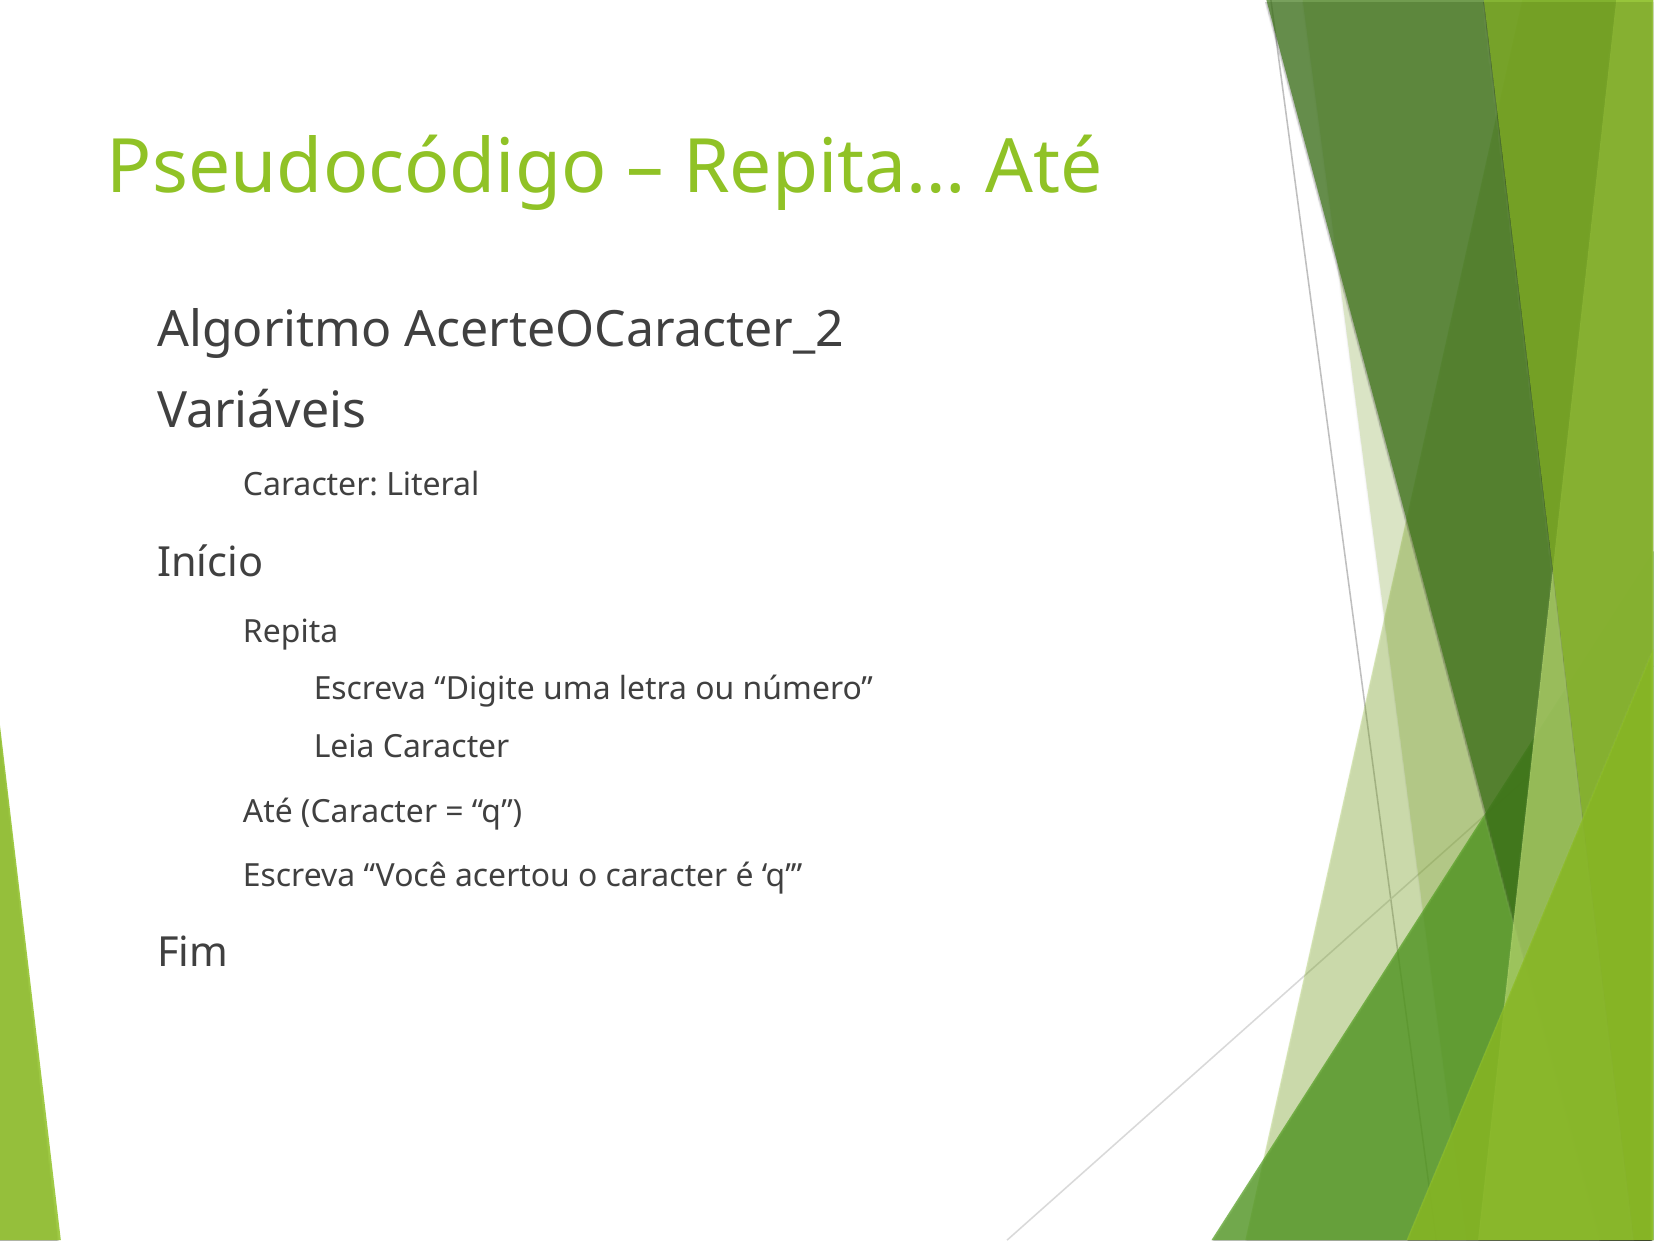

# Pseudocódigo – Repita… Até
Algoritmo AcerteOCaracter_2
Variáveis
Caracter: Literal
Início
Repita
Escreva “Digite uma letra ou número”
Leia Caracter
Até (Caracter = “q”)
Escreva “Você acertou o caracter é ‘q’”
Fim